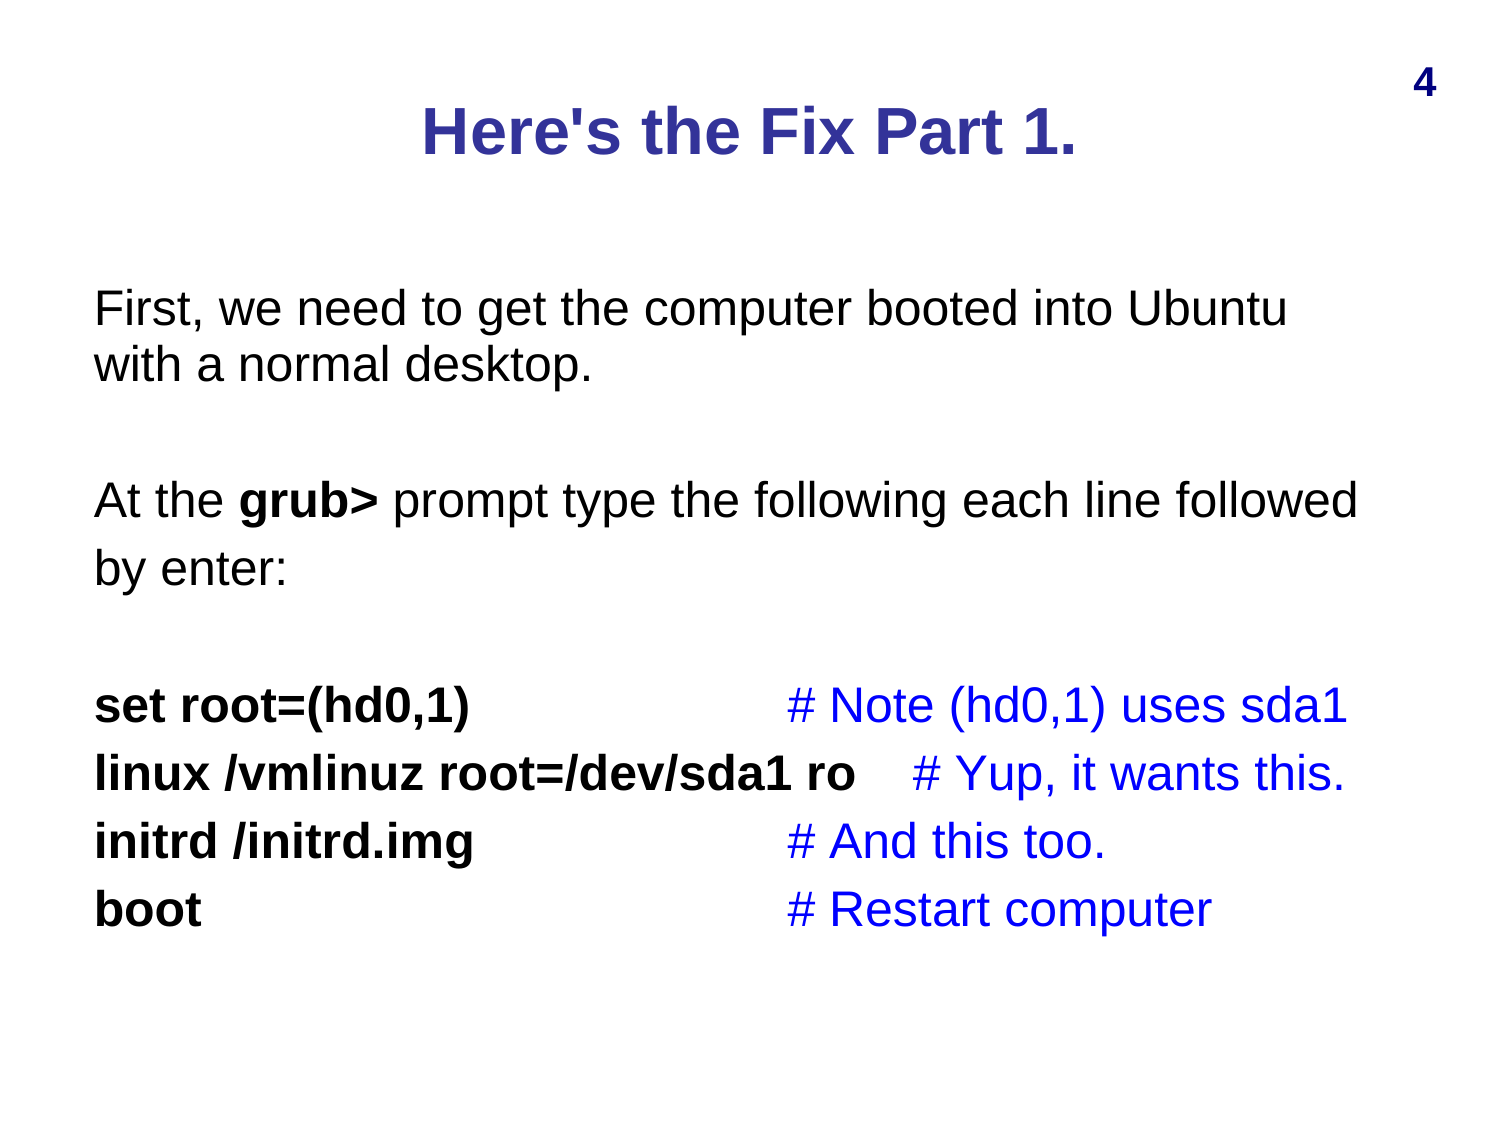

4
Here's the Fix Part 1.
# First, we need to get the computer booted into Ubuntu with a normal desktop.
At the grub> prompt type the following each line followed
by enter:
set root=(hd0,1) 	# Note (hd0,1) uses sda1
linux /vmlinuz root=/dev/sda1 ro # Yup, it wants this.
initrd /initrd.img 	# And this too.
boot 	# Restart computer